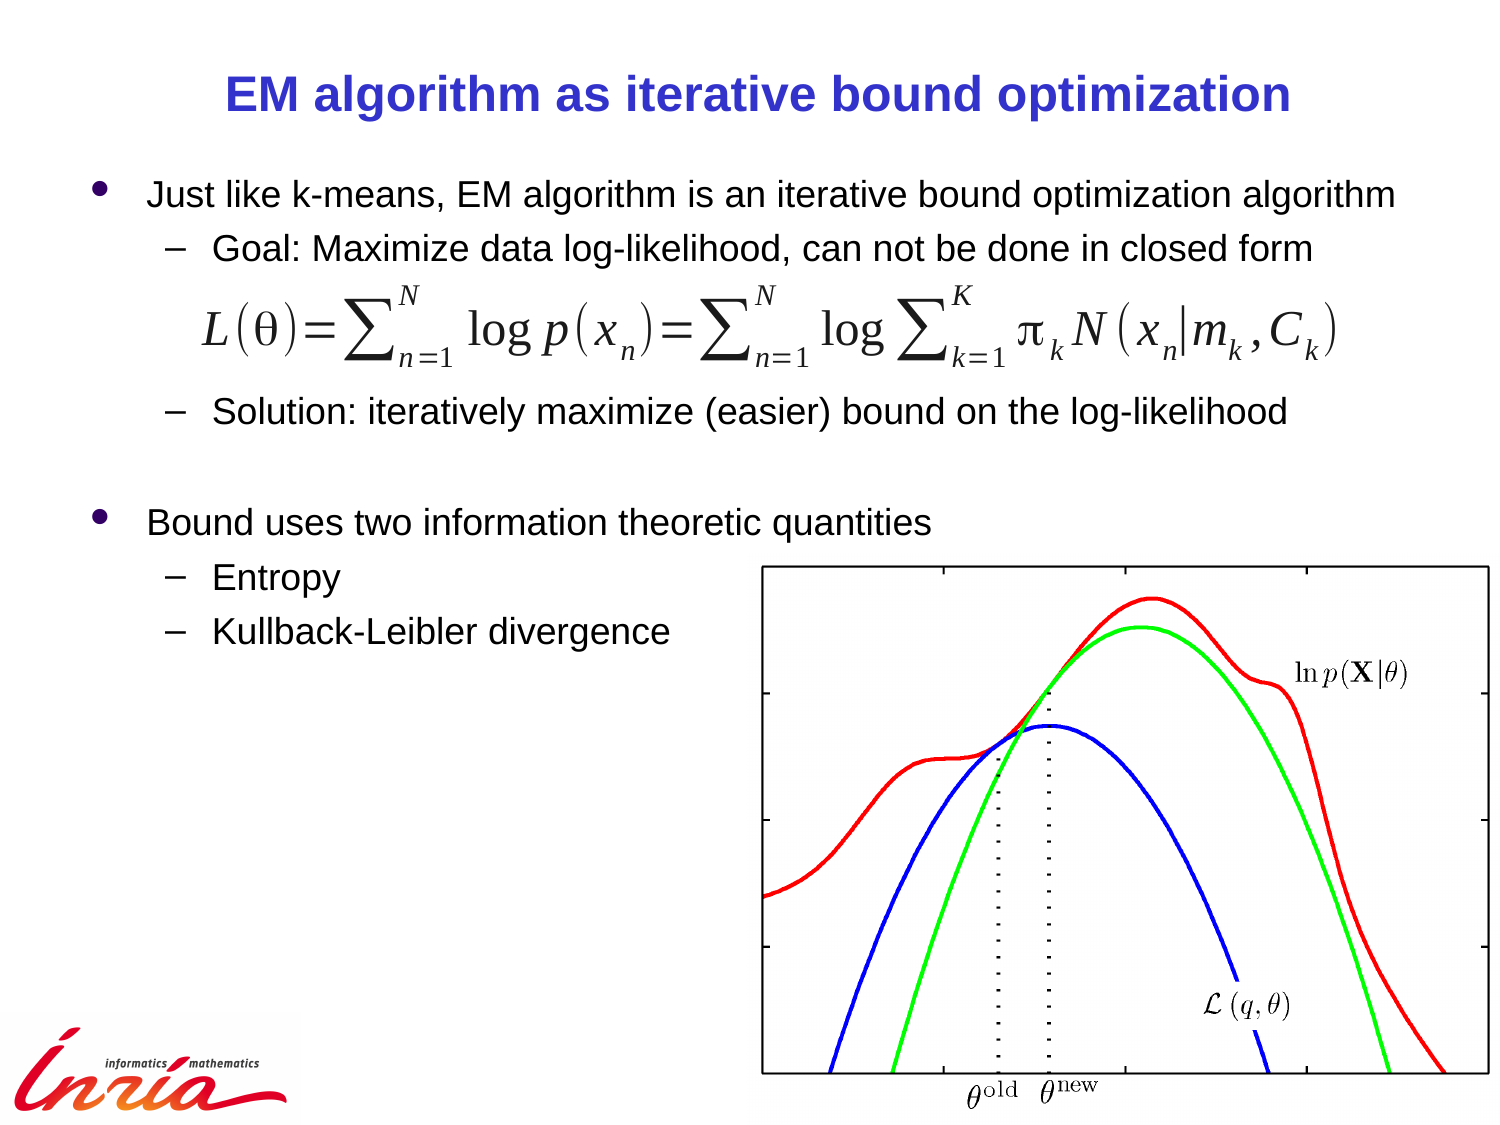

# EM algorithm as iterative bound optimization
Just like k-means, EM algorithm is an iterative bound optimization algorithm
Goal: Maximize data log-likelihood, can not be done in closed form
Solution: iteratively maximize (easier) bound on the log-likelihood
Bound uses two information theoretic quantities
Entropy
Kullback-Leibler divergence